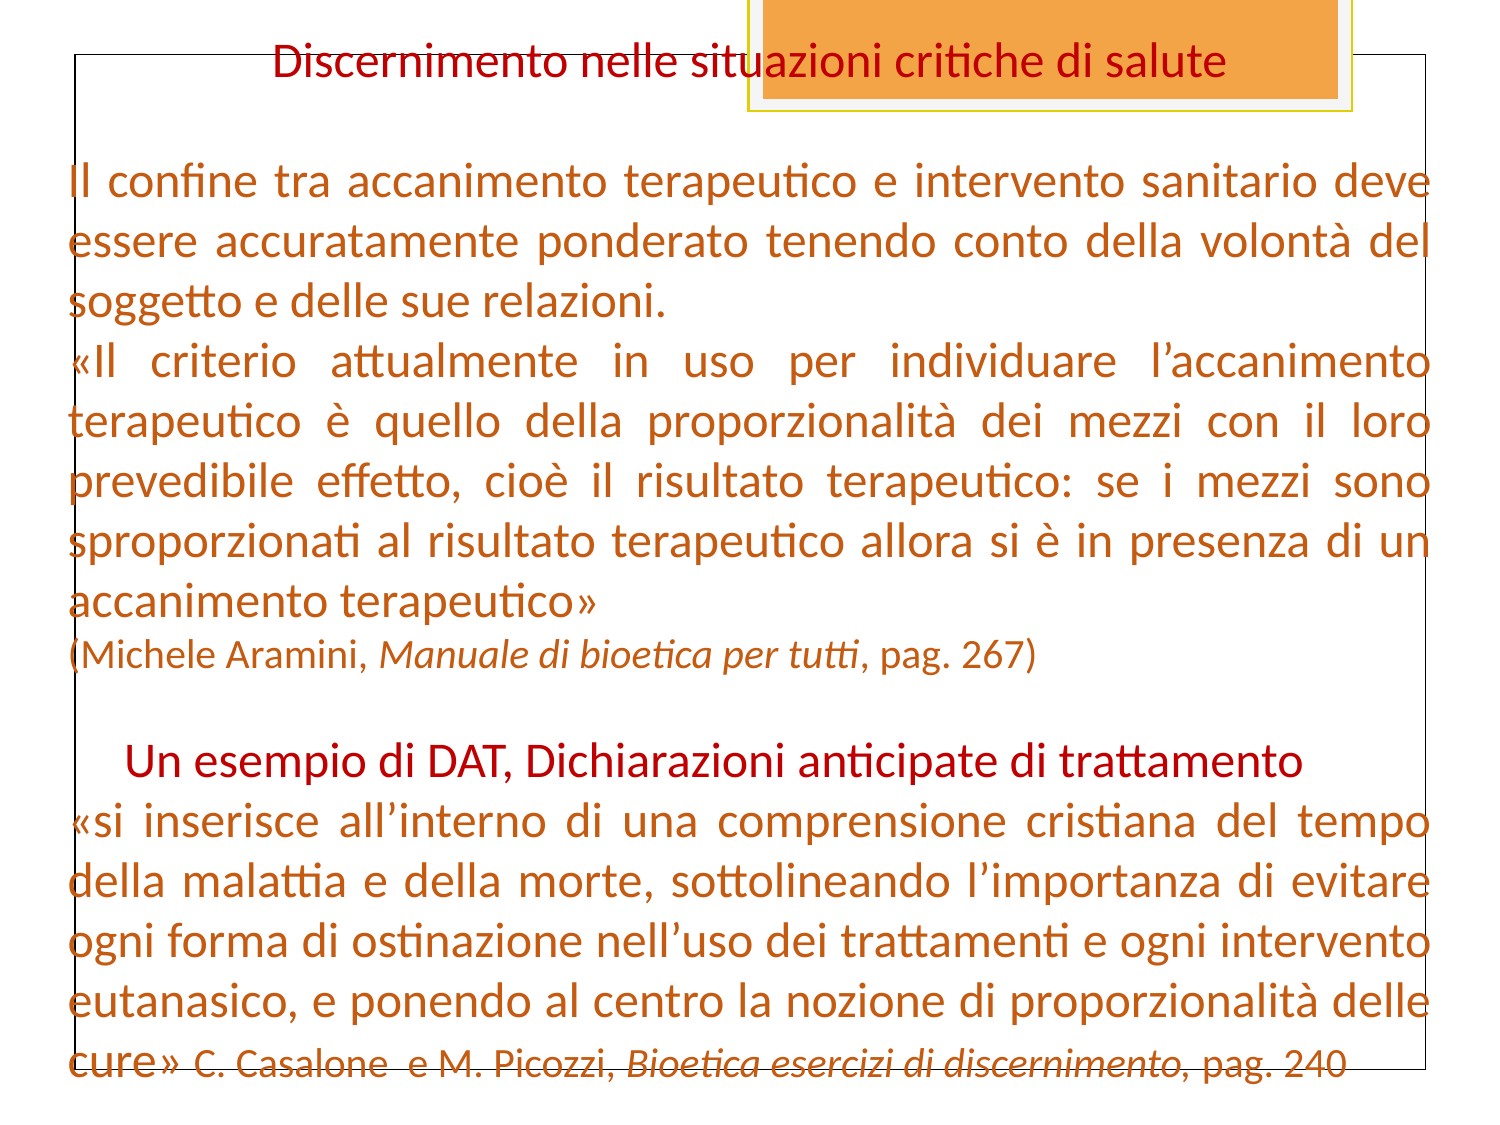

Discernimento nelle situazioni critiche di salute
Il confine tra accanimento terapeutico e intervento sanitario deve essere accuratamente ponderato tenendo conto della volontà del soggetto e delle sue relazioni.
«Il criterio attualmente in uso per individuare l’accanimento terapeutico è quello della proporzionalità dei mezzi con il loro prevedibile effetto, cioè il risultato terapeutico: se i mezzi sono sproporzionati al risultato terapeutico allora si è in presenza di un accanimento terapeutico»
(Michele Aramini, Manuale di bioetica per tutti, pag. 267)
 Un esempio di DAT, Dichiarazioni anticipate di trattamento
«si inserisce all’interno di una comprensione cristiana del tempo della malattia e della morte, sottolineando l’importanza di evitare ogni forma di ostinazione nell’uso dei trattamenti e ogni intervento eutanasico, e ponendo al centro la nozione di proporzionalità delle cure» C. Casalone e M. Picozzi, Bioetica esercizi di discernimento, pag. 240